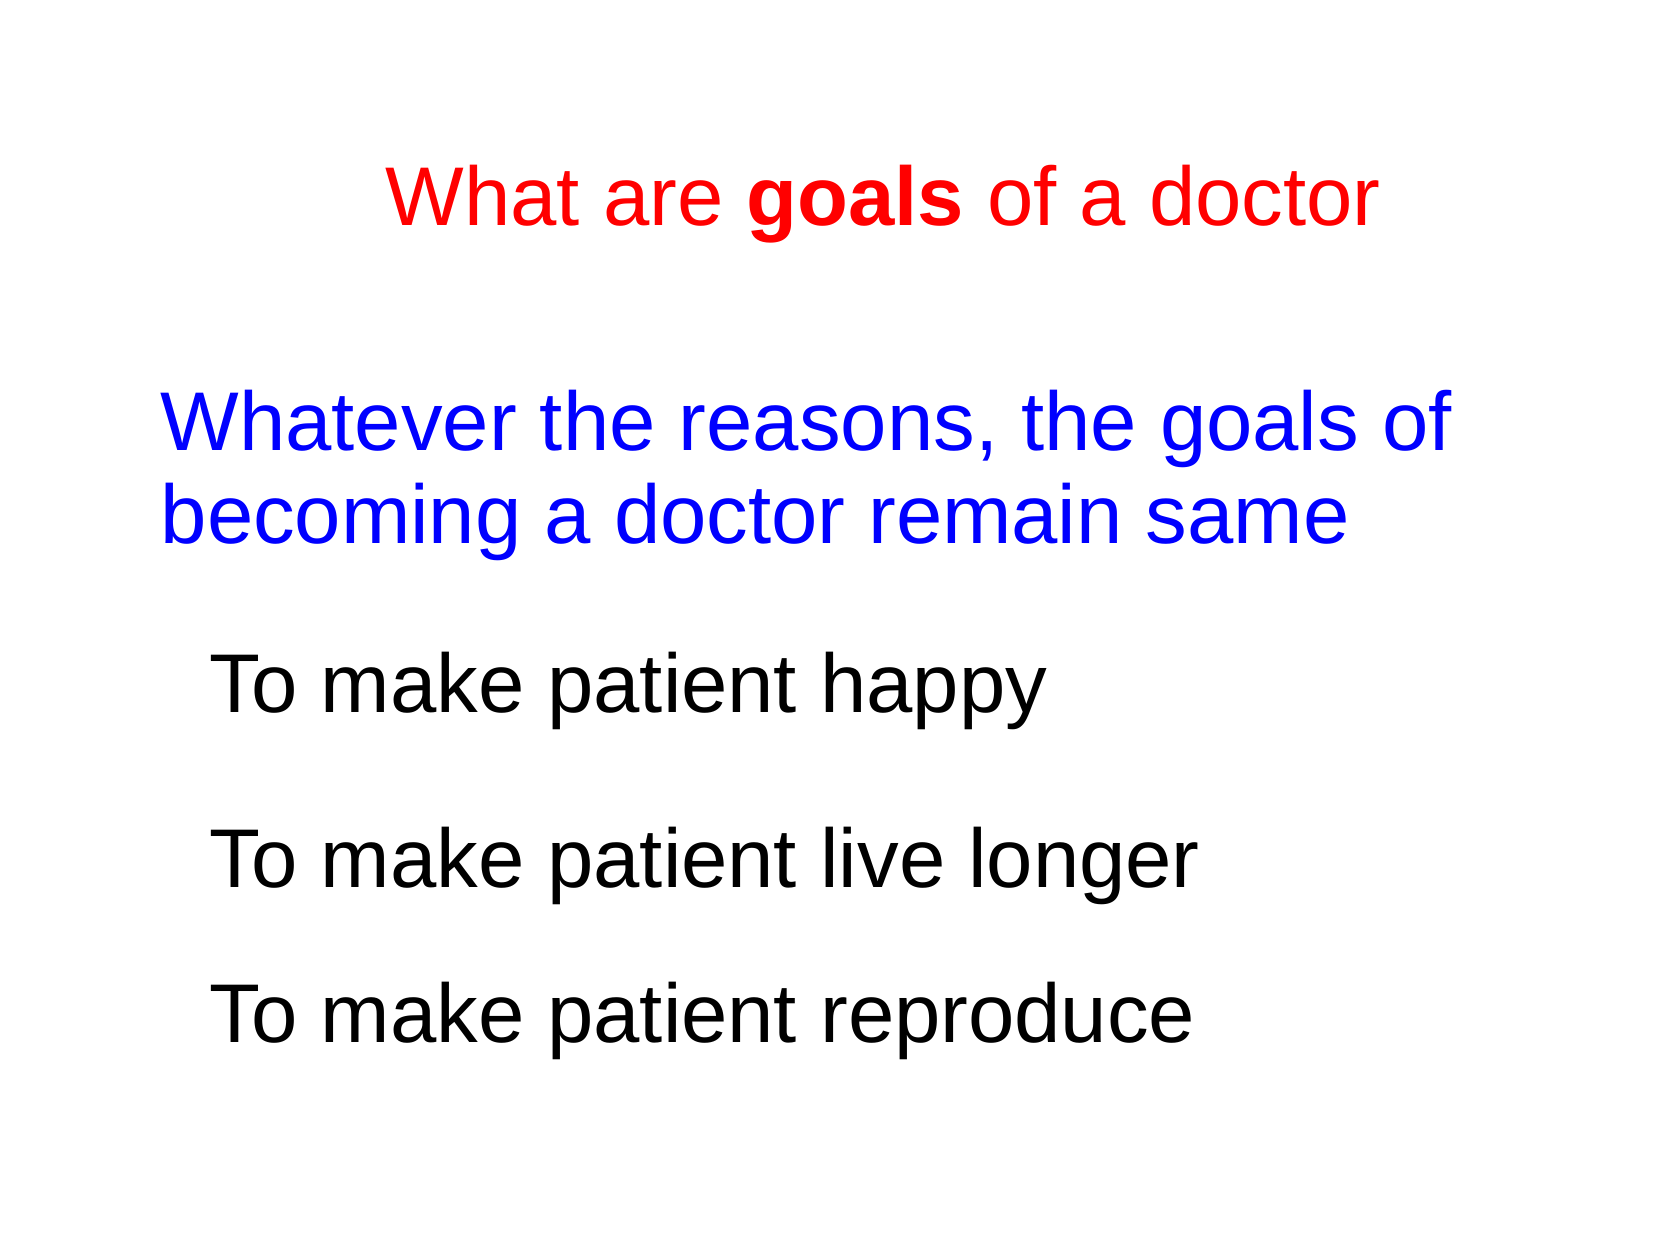

What are goals of a doctor
# Whatever the reasons, the goals of becoming a doctor remain same
To make patient happy
To make patient live longer
To make patient reproduce